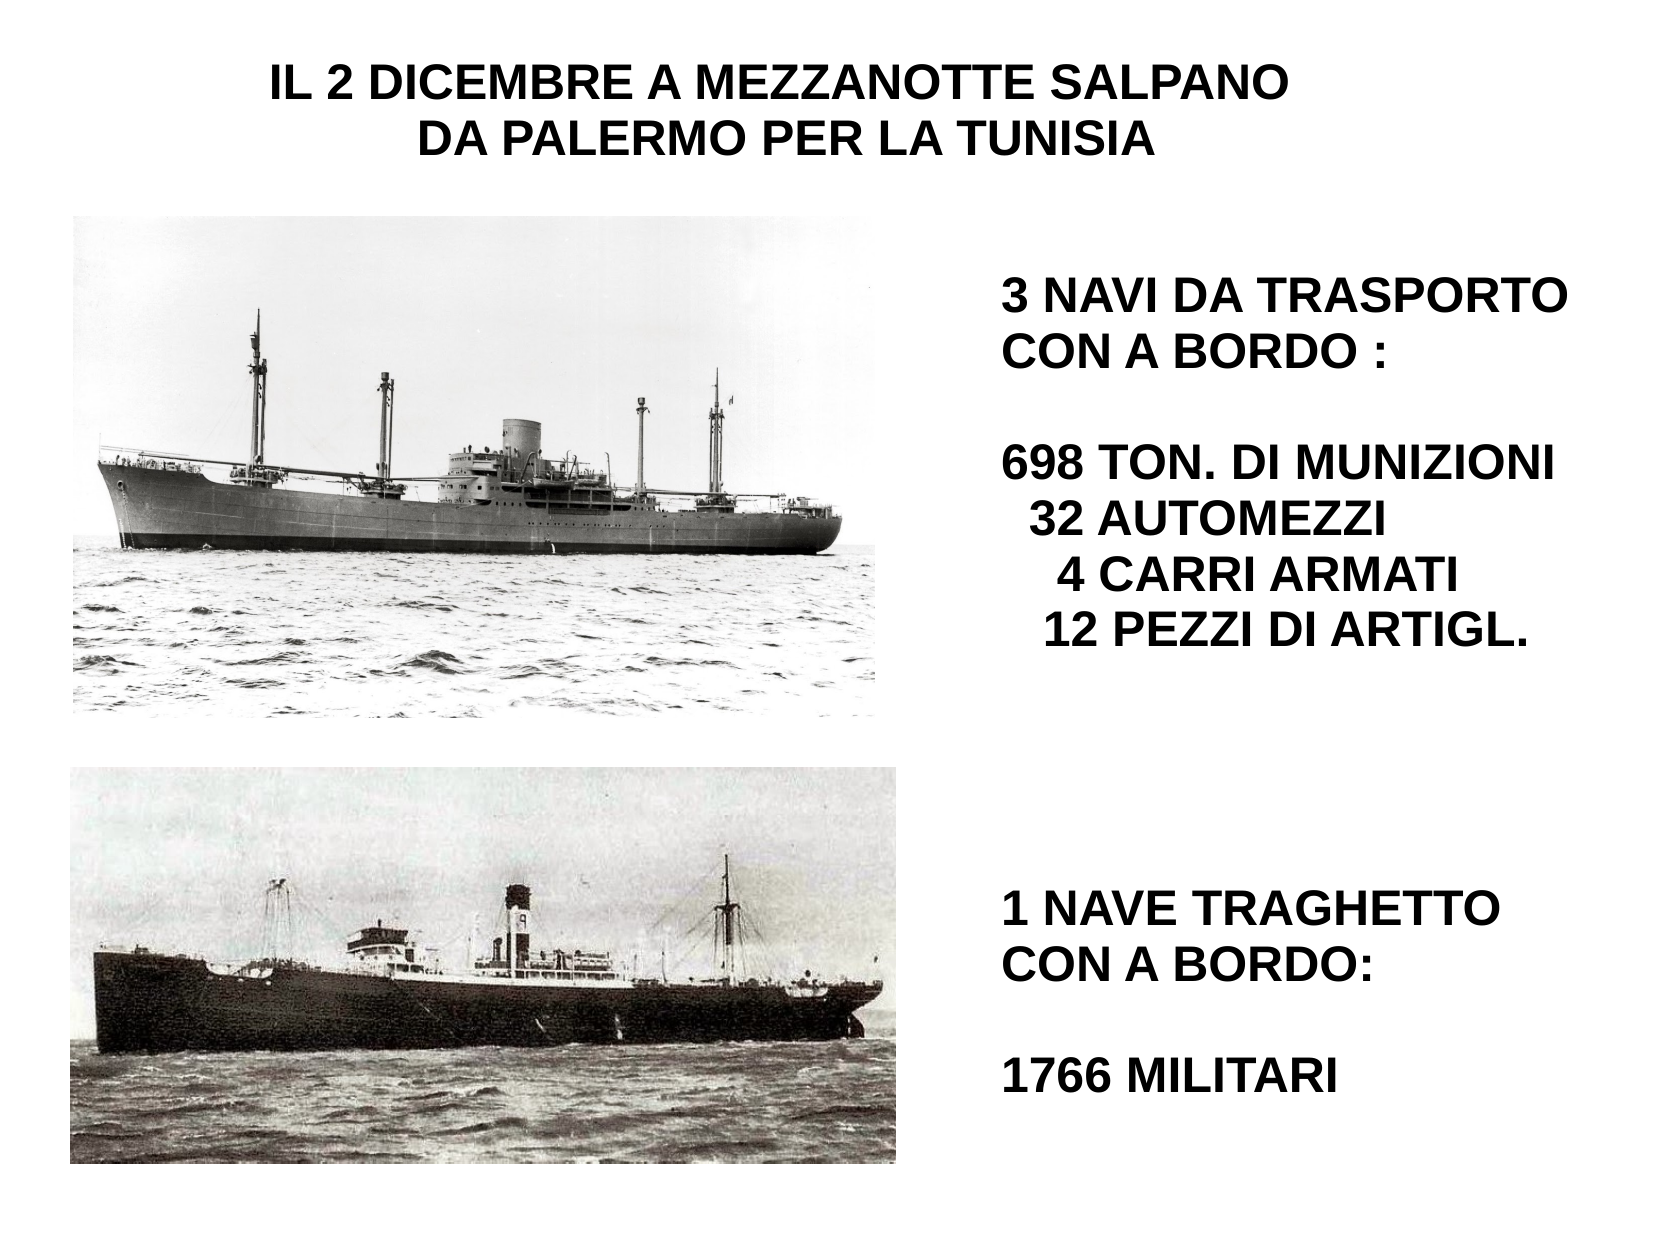

IL 2 DICEMBRE A MEZZANOTTE SALPANO
DA PALERMO PER LA TUNISIA
3 NAVI DA TRASPORTO
CON A BORDO :
698 TON. DI MUNIZIONI
 32 AUTOMEZZI
 4 CARRI ARMATI
 12 PEZZI DI ARTIGL.
1 NAVE TRAGHETTO
CON A BORDO:
1766 MILITARI